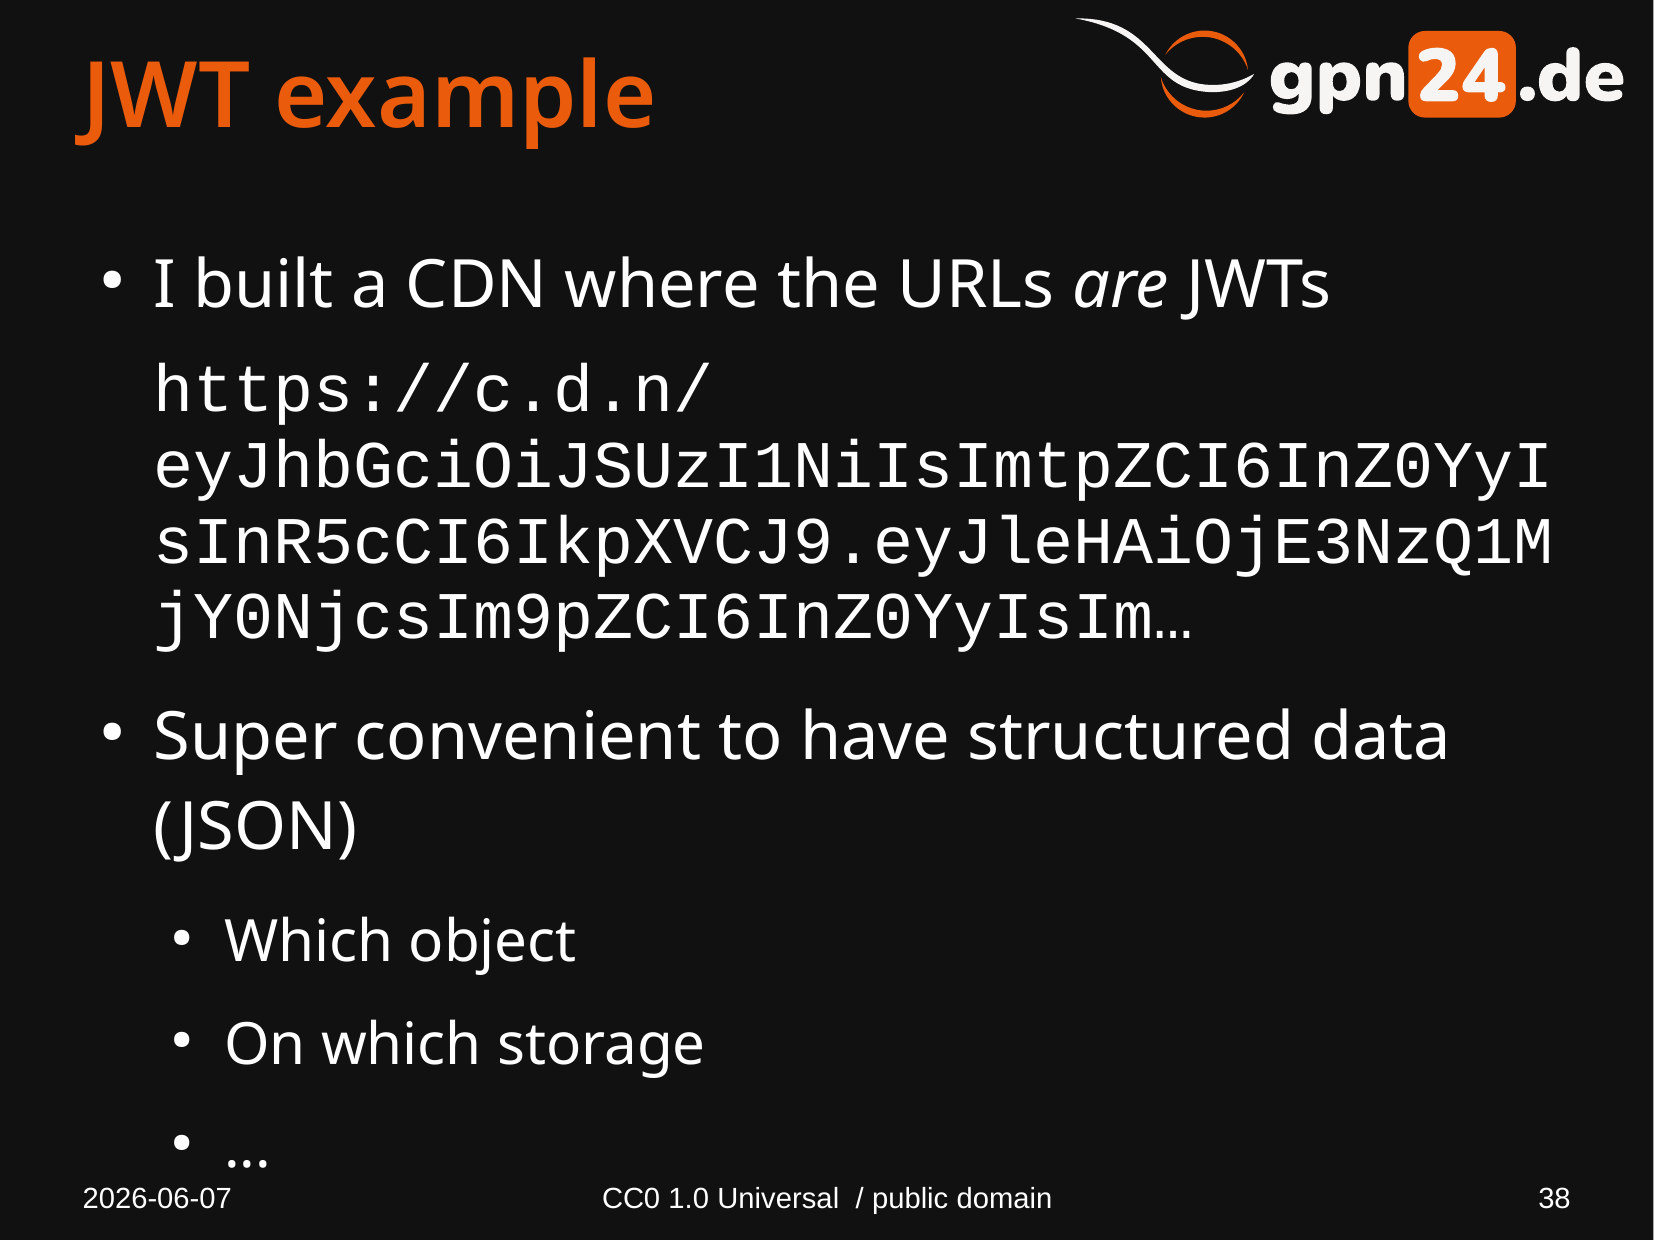

# JWT example
I built a CDN where the URLs are JWTs
https://c.d.n/eyJhbGciOiJSUzI1NiIsImtpZCI6InZ0YyIsInR5cCI6IkpXVCJ9.eyJleHAiOjE3NzQ1MjY0NjcsIm9pZCI6InZ0YyIsIm…
Super convenient to have structured data (JSON)
Which object
On which storage
...
2026-06-07
CC0 1.0 Universal / public domain
38